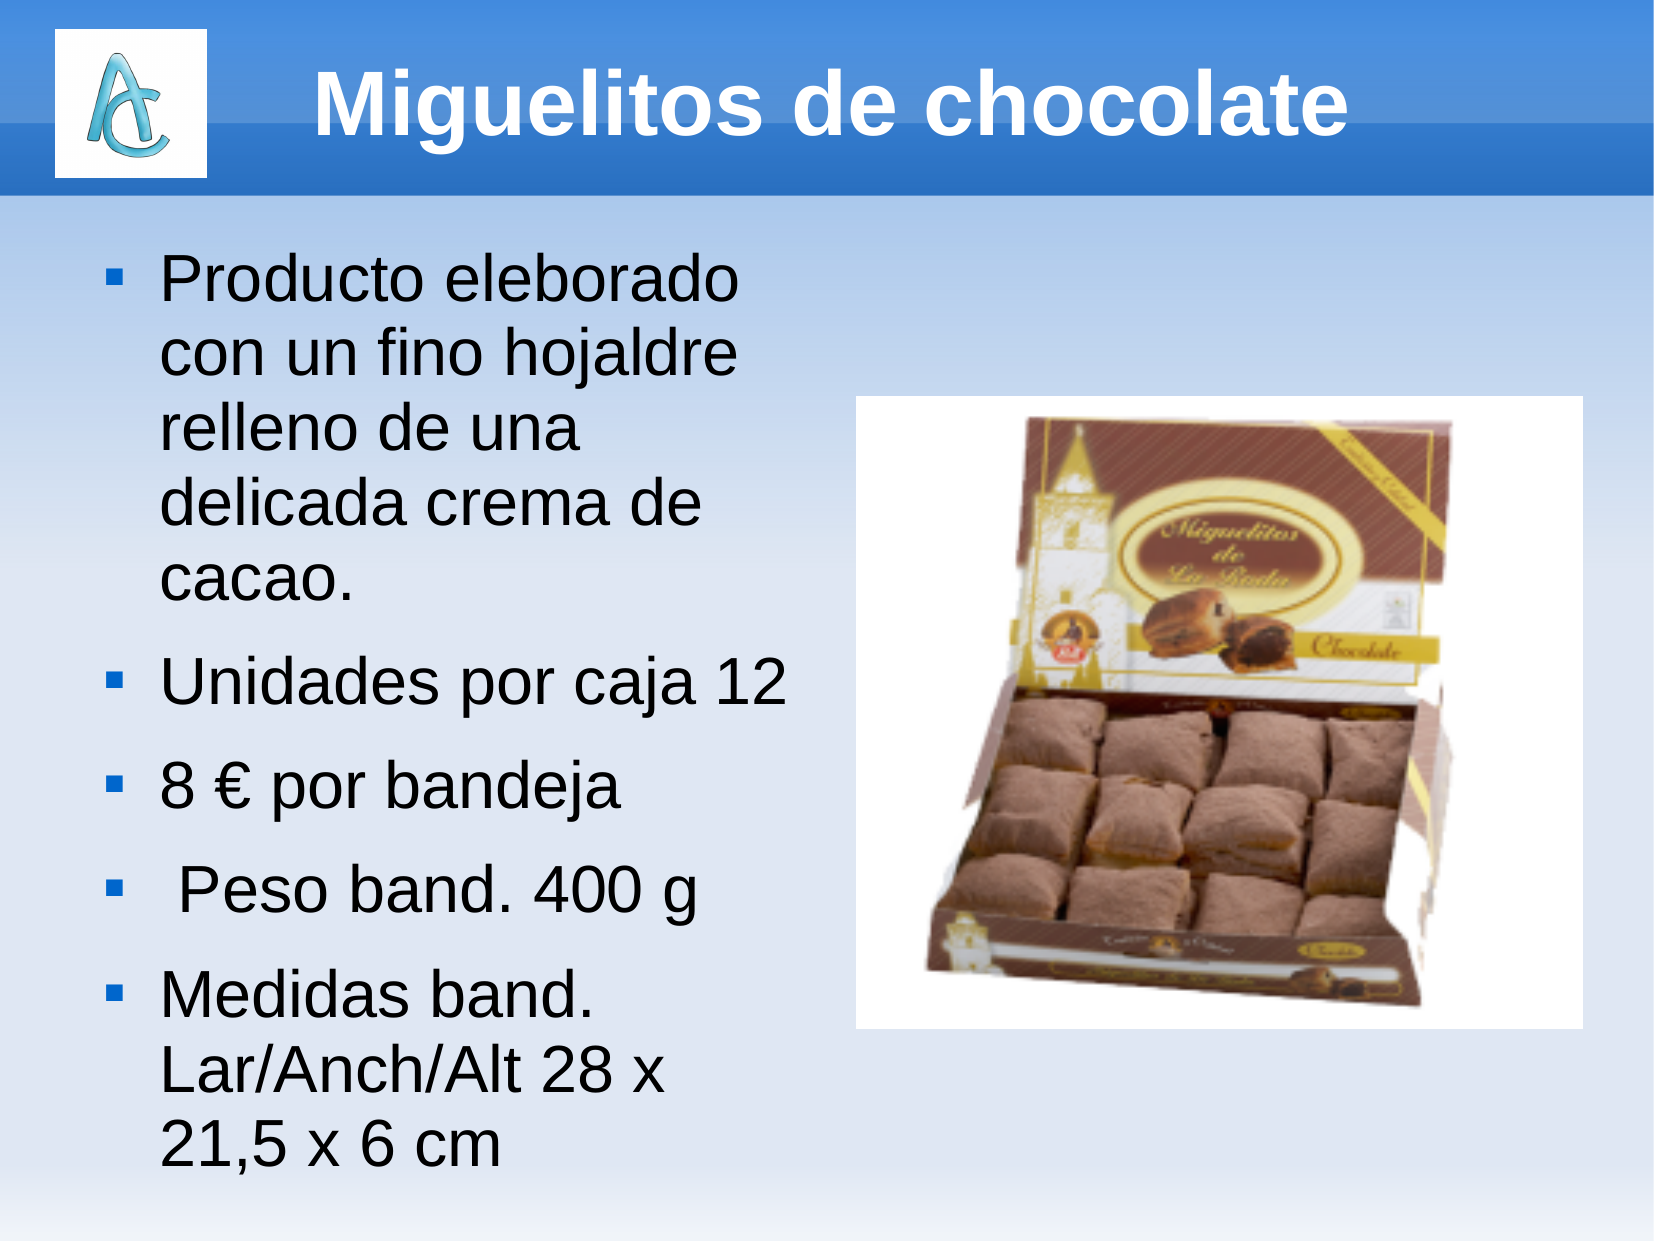

# Miguelitos de chocolate
Producto eleborado con un fino hojaldre relleno de una delicada crema de cacao.
Unidades por caja 12
8 € por bandeja
 Peso band. 400 g
Medidas band. Lar/Anch/Alt 28 x 21,5 x 6 cm